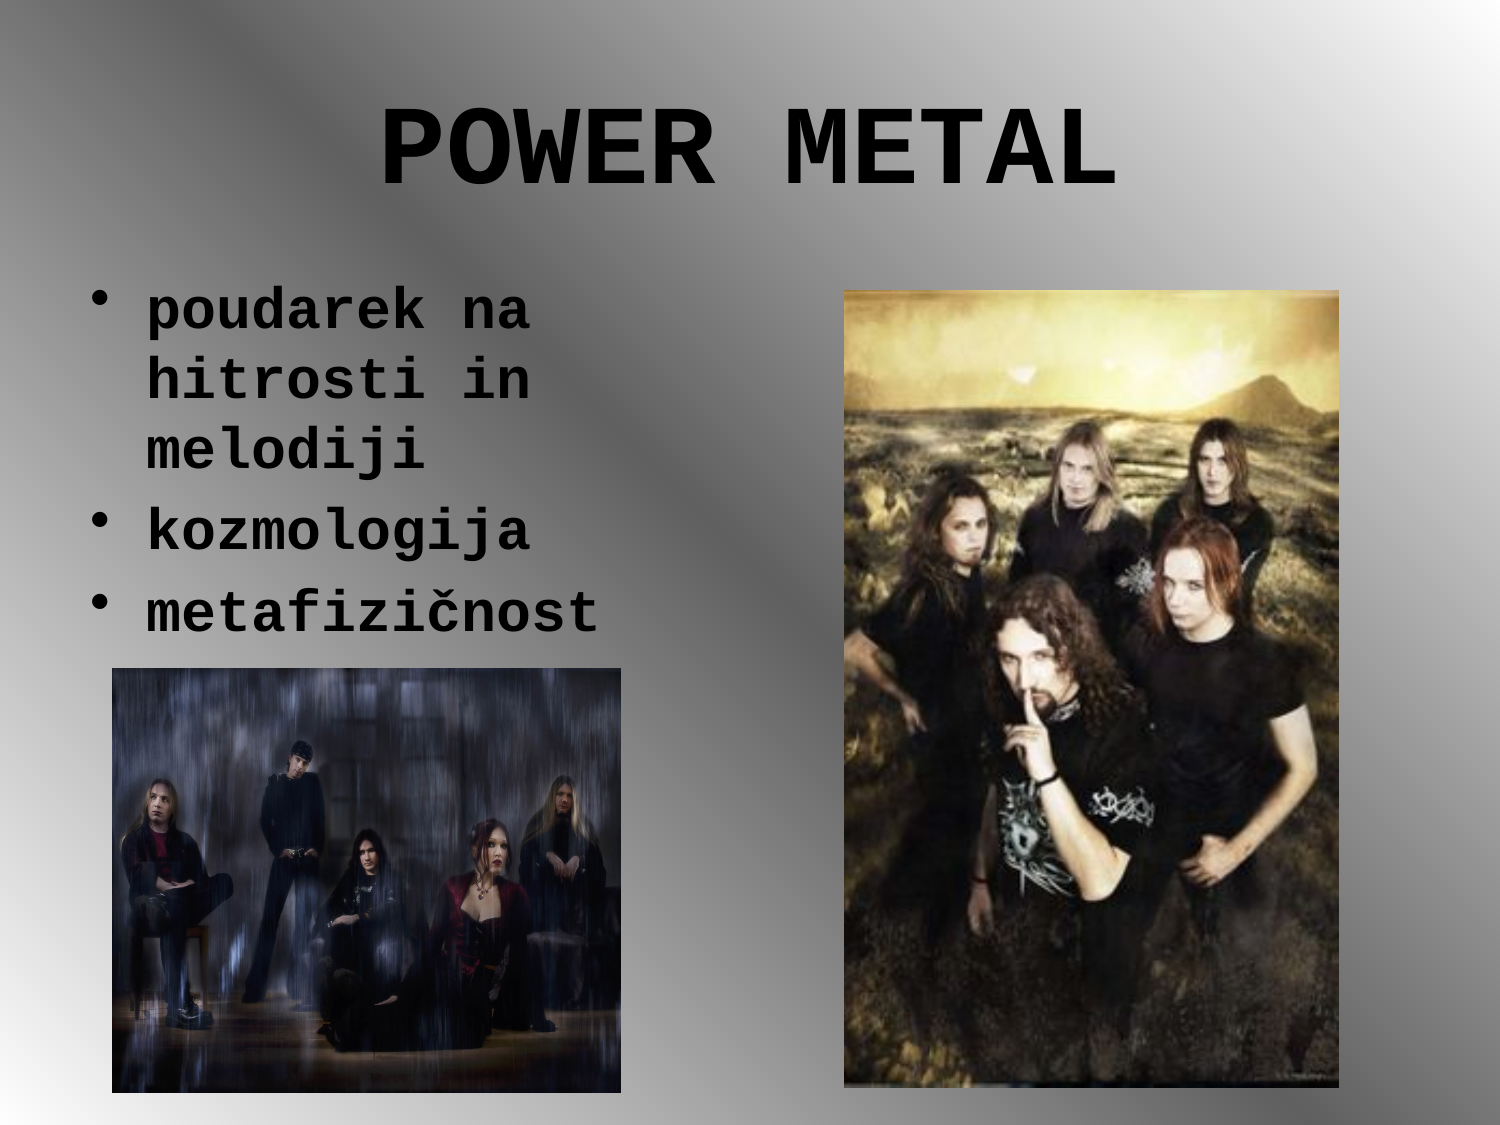

# POWER METAL
poudarek na hitrosti in melodiji
kozmologija
metafizičnost